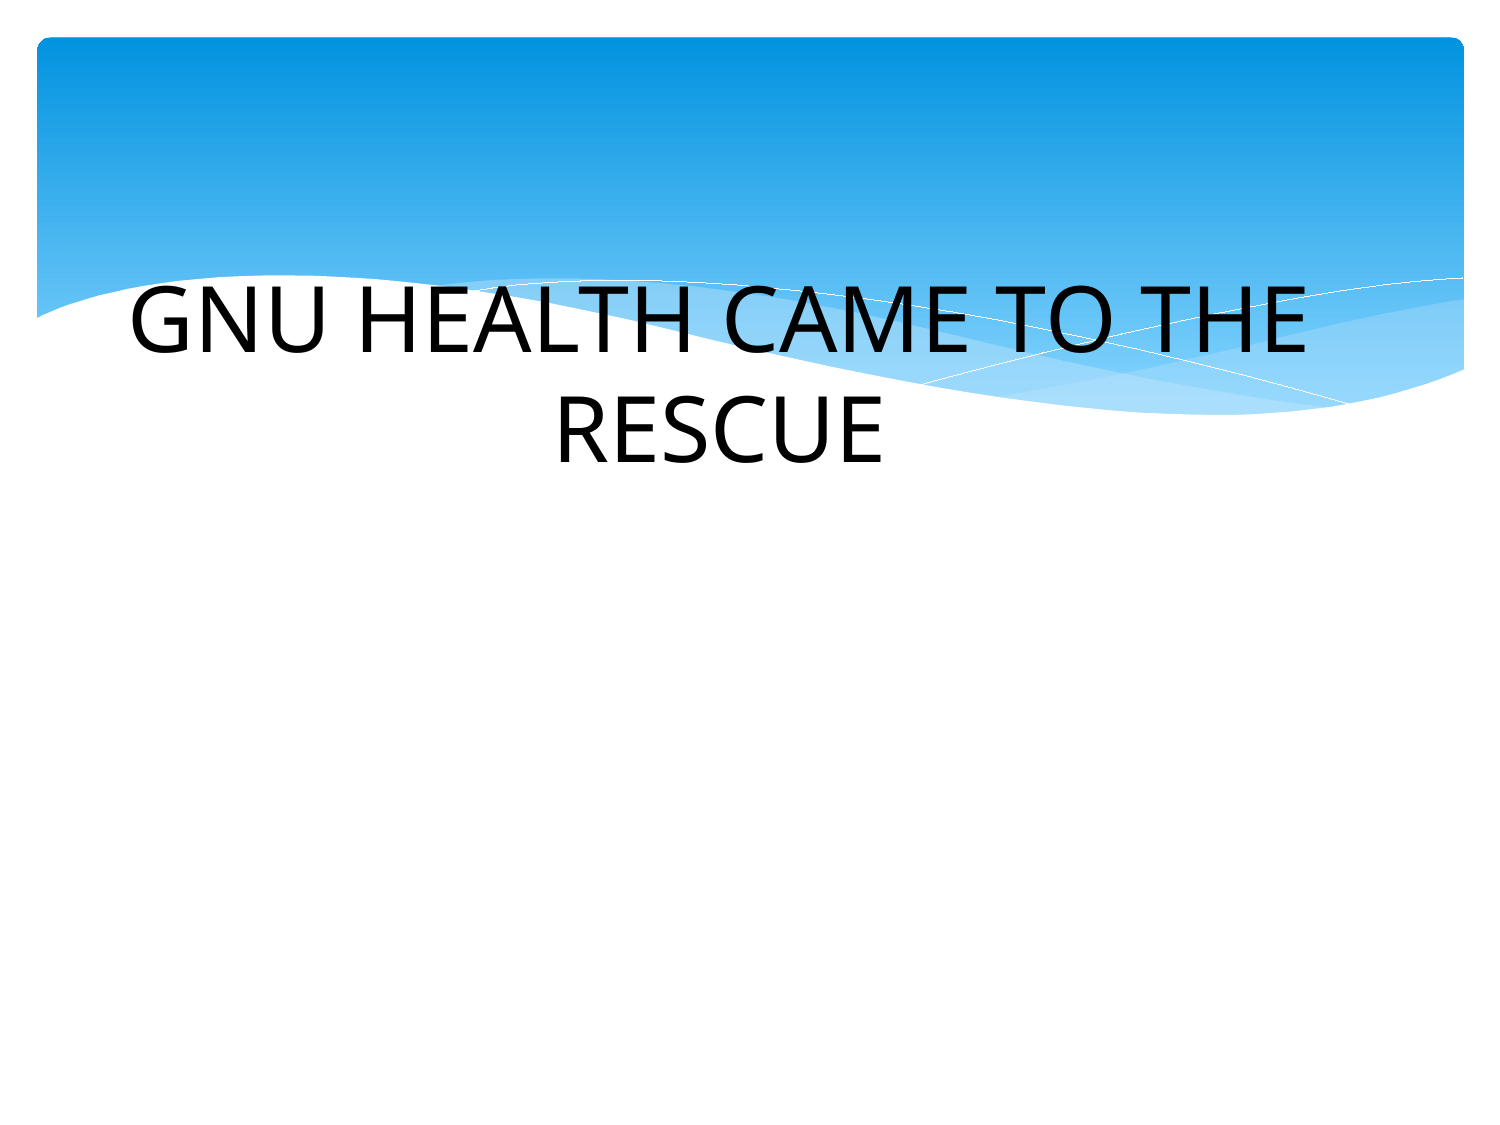

GNU HEALTH CAME TO THE RESCUE
#